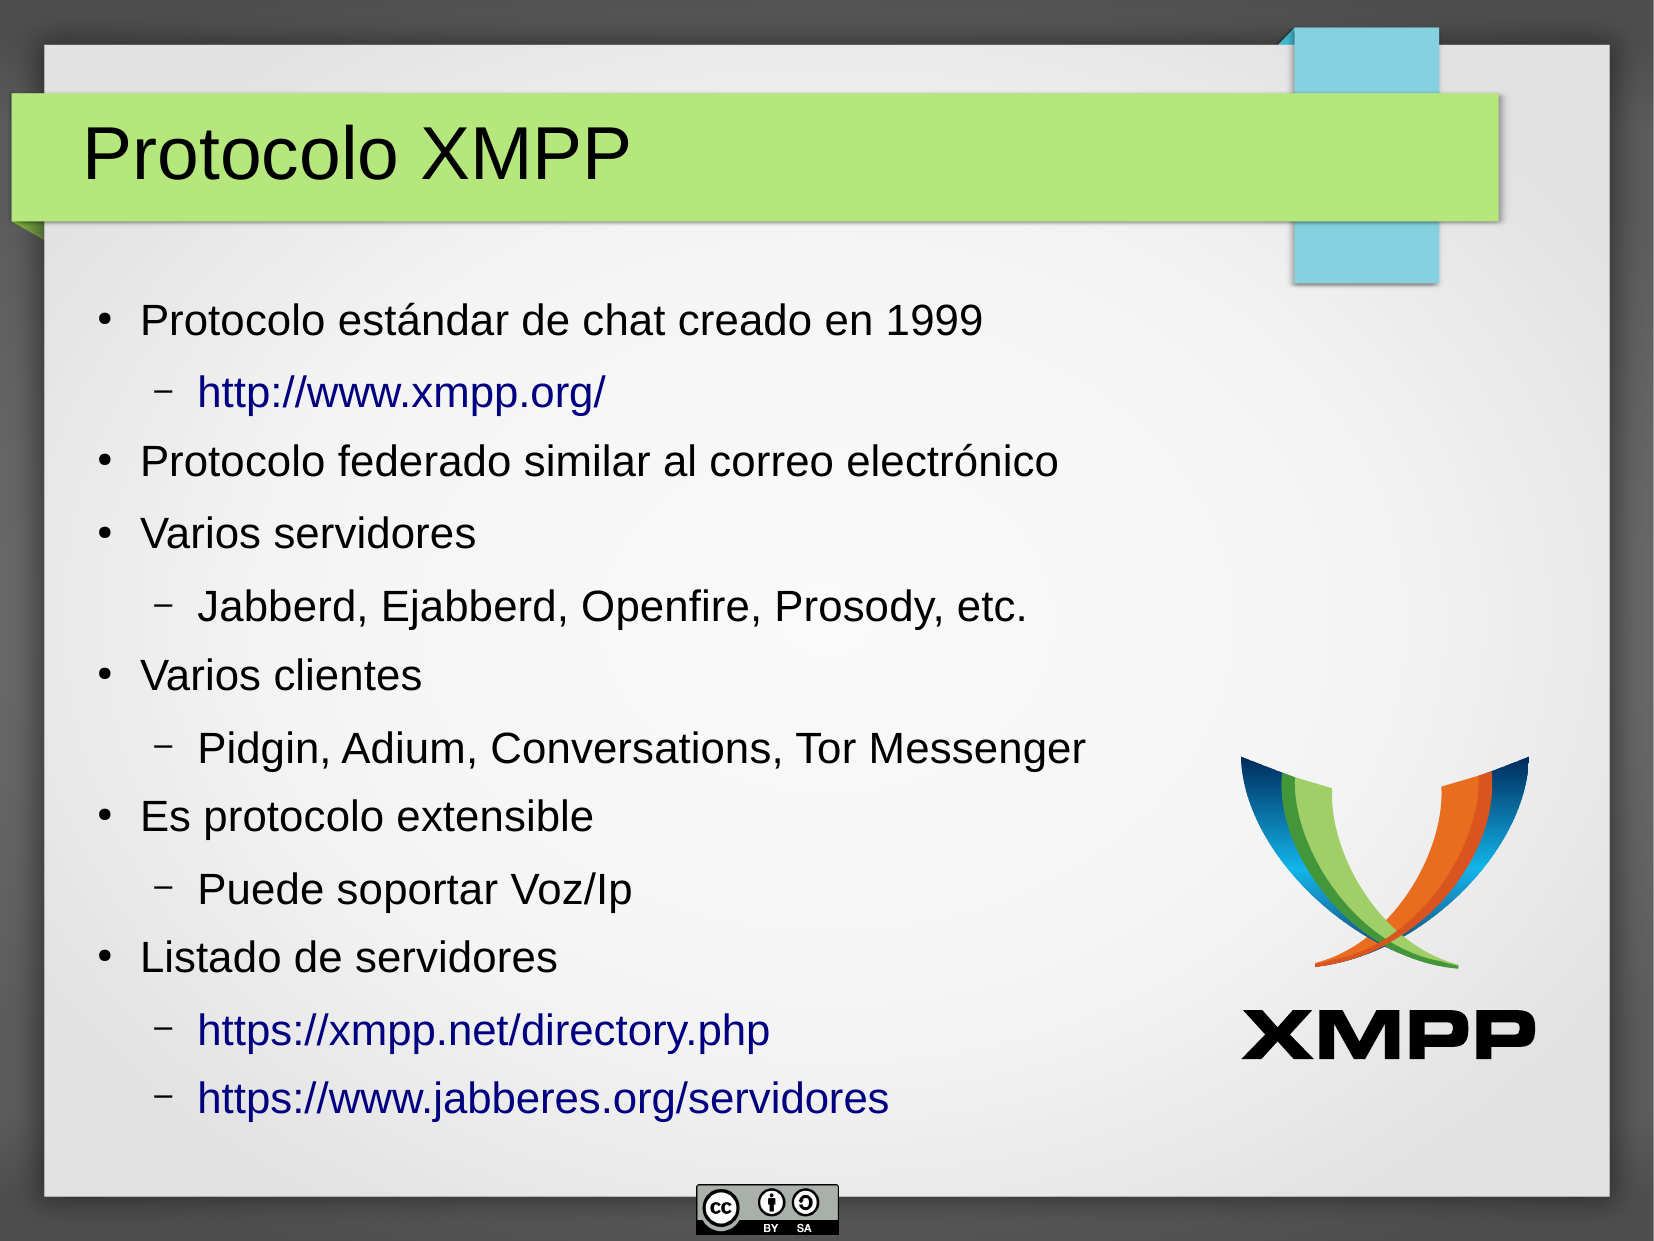

# Protocolo XMPP
Protocolo estándar de chat creado en 1999
http://www.xmpp.org/
Protocolo federado similar al correo electrónico
Varios servidores
Jabberd, Ejabberd, Openfire, Prosody, etc.
Varios clientes
Pidgin, Adium, Conversations, Tor Messenger
Es protocolo extensible
Puede soportar Voz/Ip
Listado de servidores
https://xmpp.net/directory.php
https://www.jabberes.org/servidores